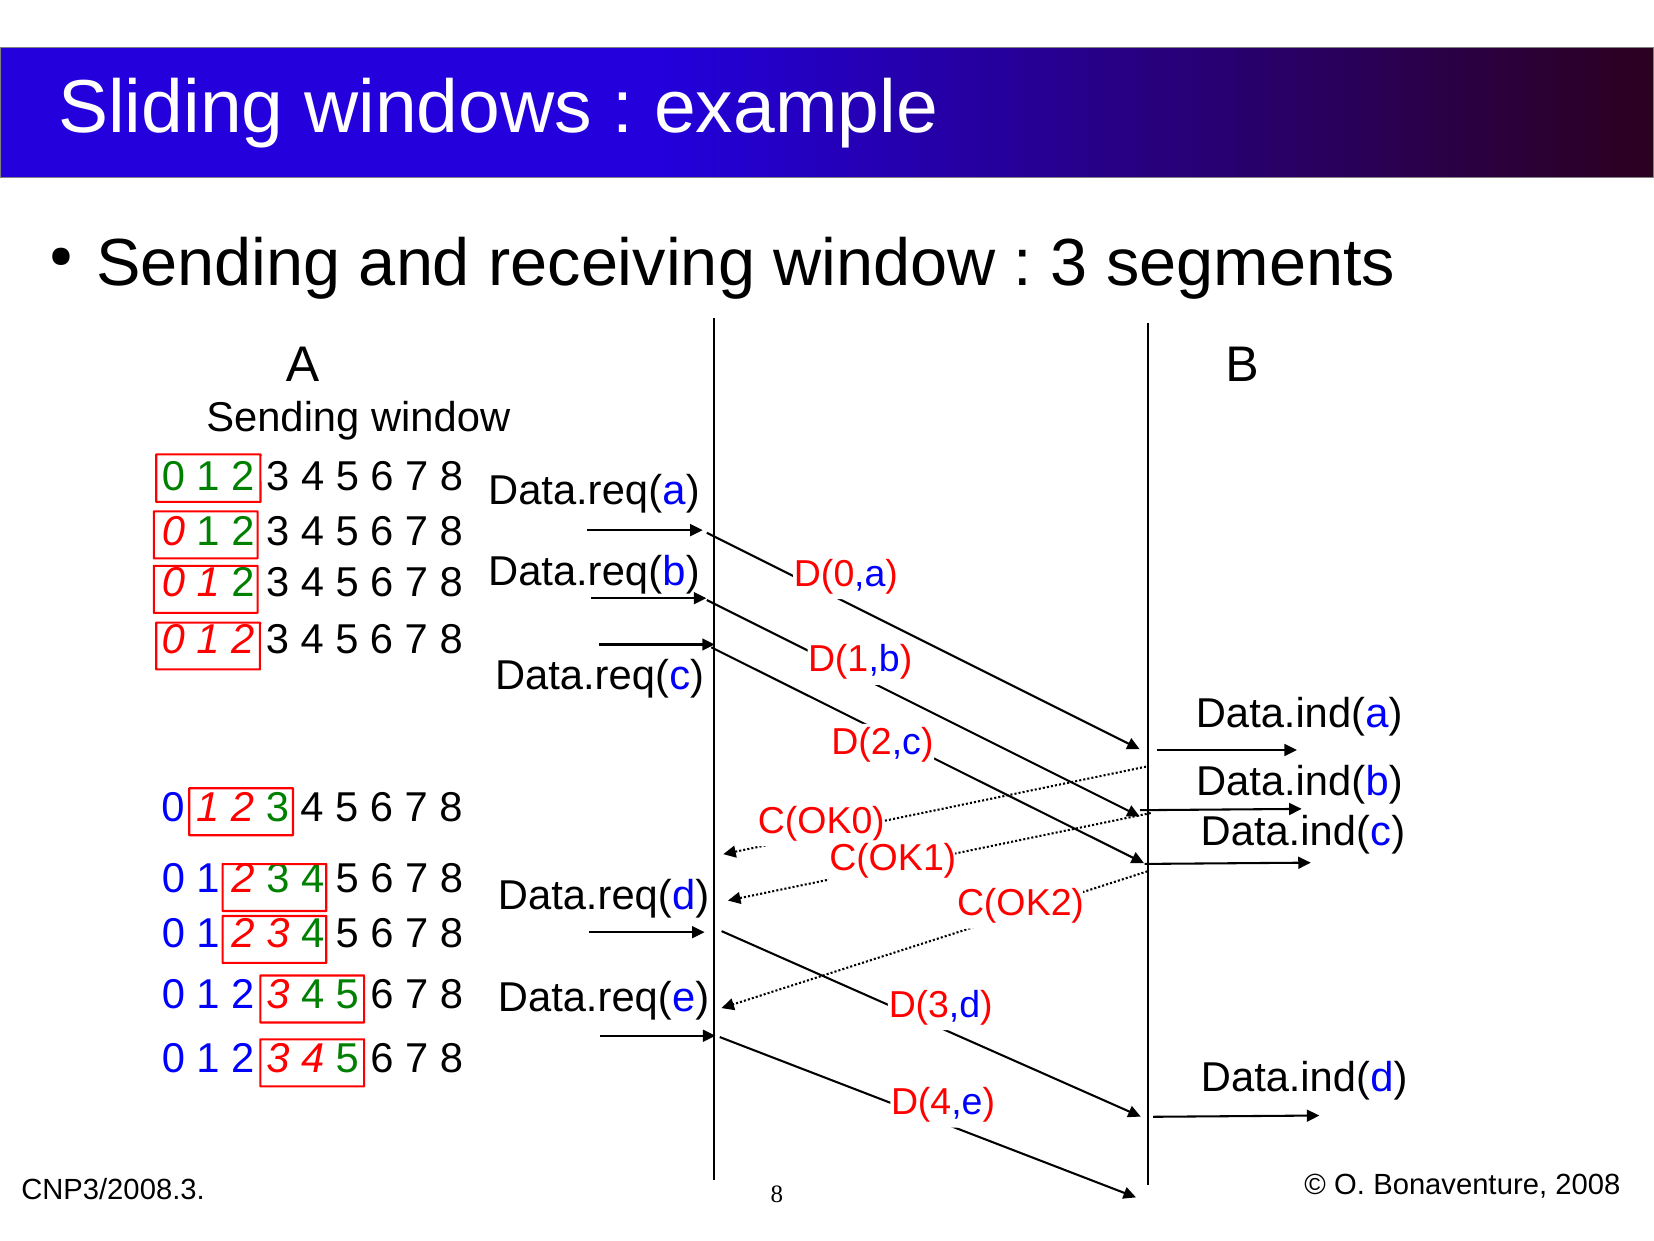

# Sliding windows : example
Sending and receiving window : 3 segments
A B
Sending window
0 1 2 3 4 5 6 7 8
Data.req(a)
D(0,a)
Data.ind(a)
0 1 2 3 4 5 6 7 8
Data.req(b)
0 1 2 3 4 5 6 7 8
D(1,b)
Data.ind(b)
0 1 2 3 4 5 6 7 8
Data.req(c)
D(2,c)
Data.ind(c)
C(OK0)
0 1 2 3 4 5 6 7 8
C(OK1)
0 1 2 3 4 5 6 7 8
C(OK2)
Data.req(d)
0 1 2 3 4 5 6 7 8
D(3,d)
Data.ind(d)
0 1 2 3 4 5 6 7 8
Data.req(e)
0 1 2 3 4 5 6 7 8
D(4,e)
© O. Bonaventure, 2008
CNP3/2008.3.